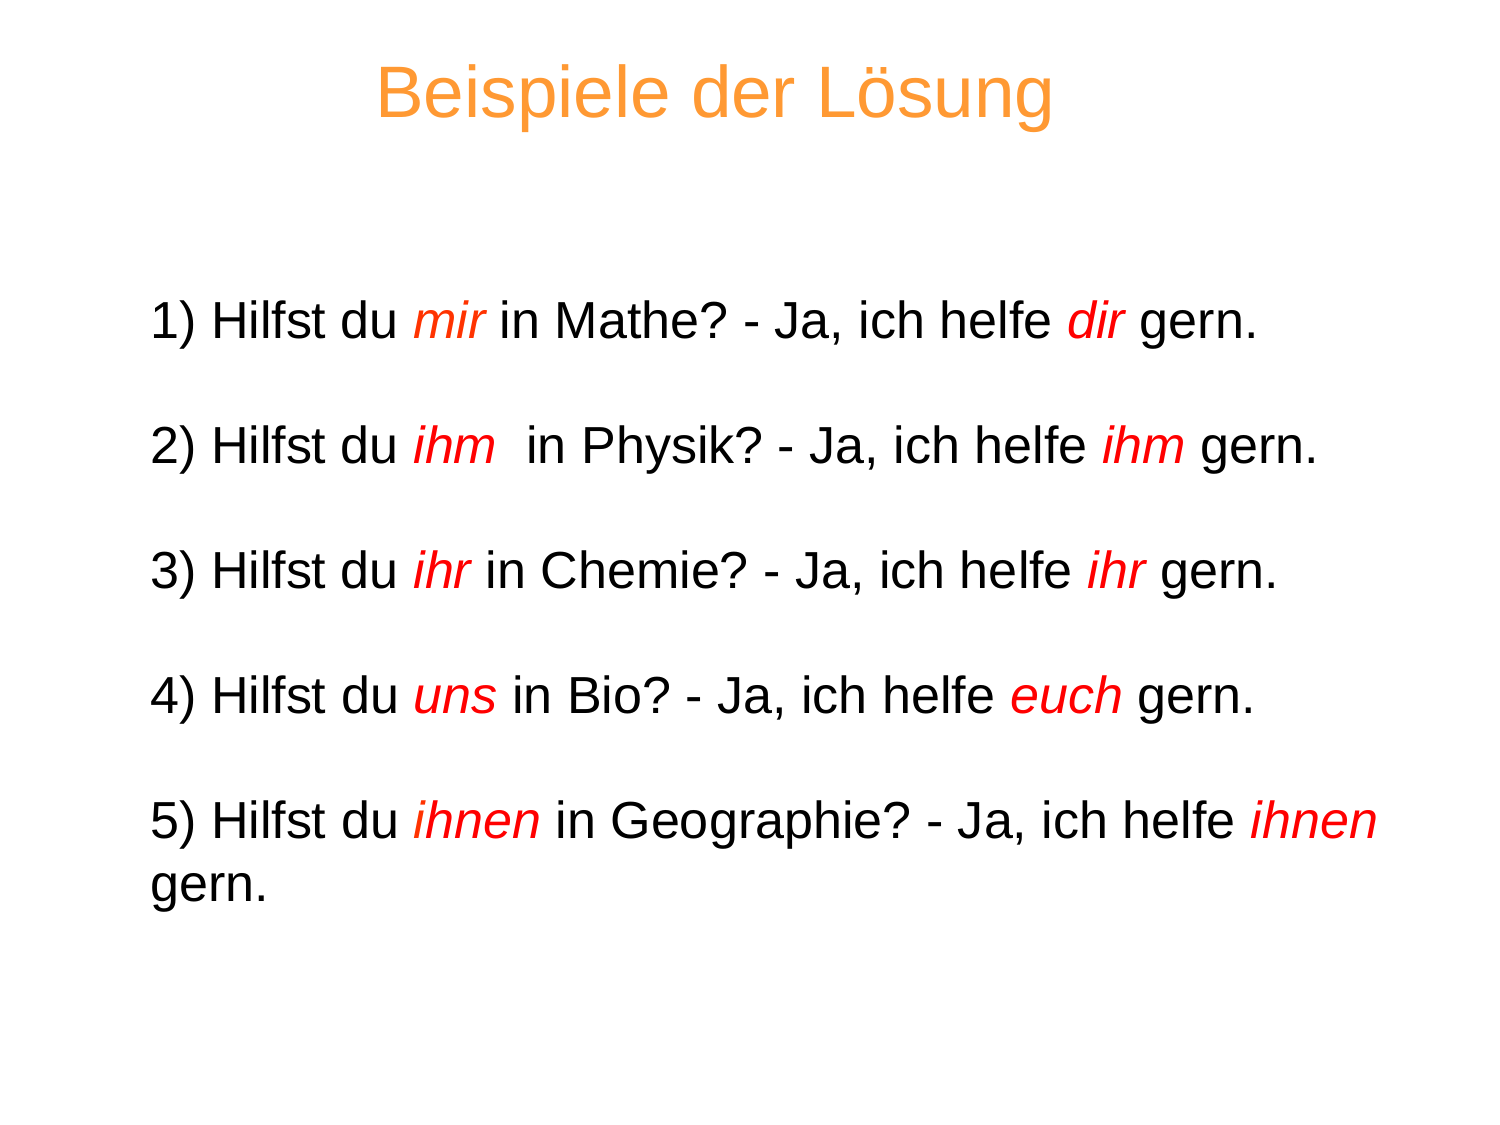

# Beispiele der Lösung
1) Hilfst du mir in Mathe? - Ja, ich helfe dir gern.
2) Hilfst du ihm in Physik? - Ja, ich helfe ihm gern.
3) Hilfst du ihr in Chemie? - Ja, ich helfe ihr gern.
4) Hilfst du uns in Bio? - Ja, ich helfe euch gern.
5) Hilfst du ihnen in Geographie? - Ja, ich helfe ihnen gern.